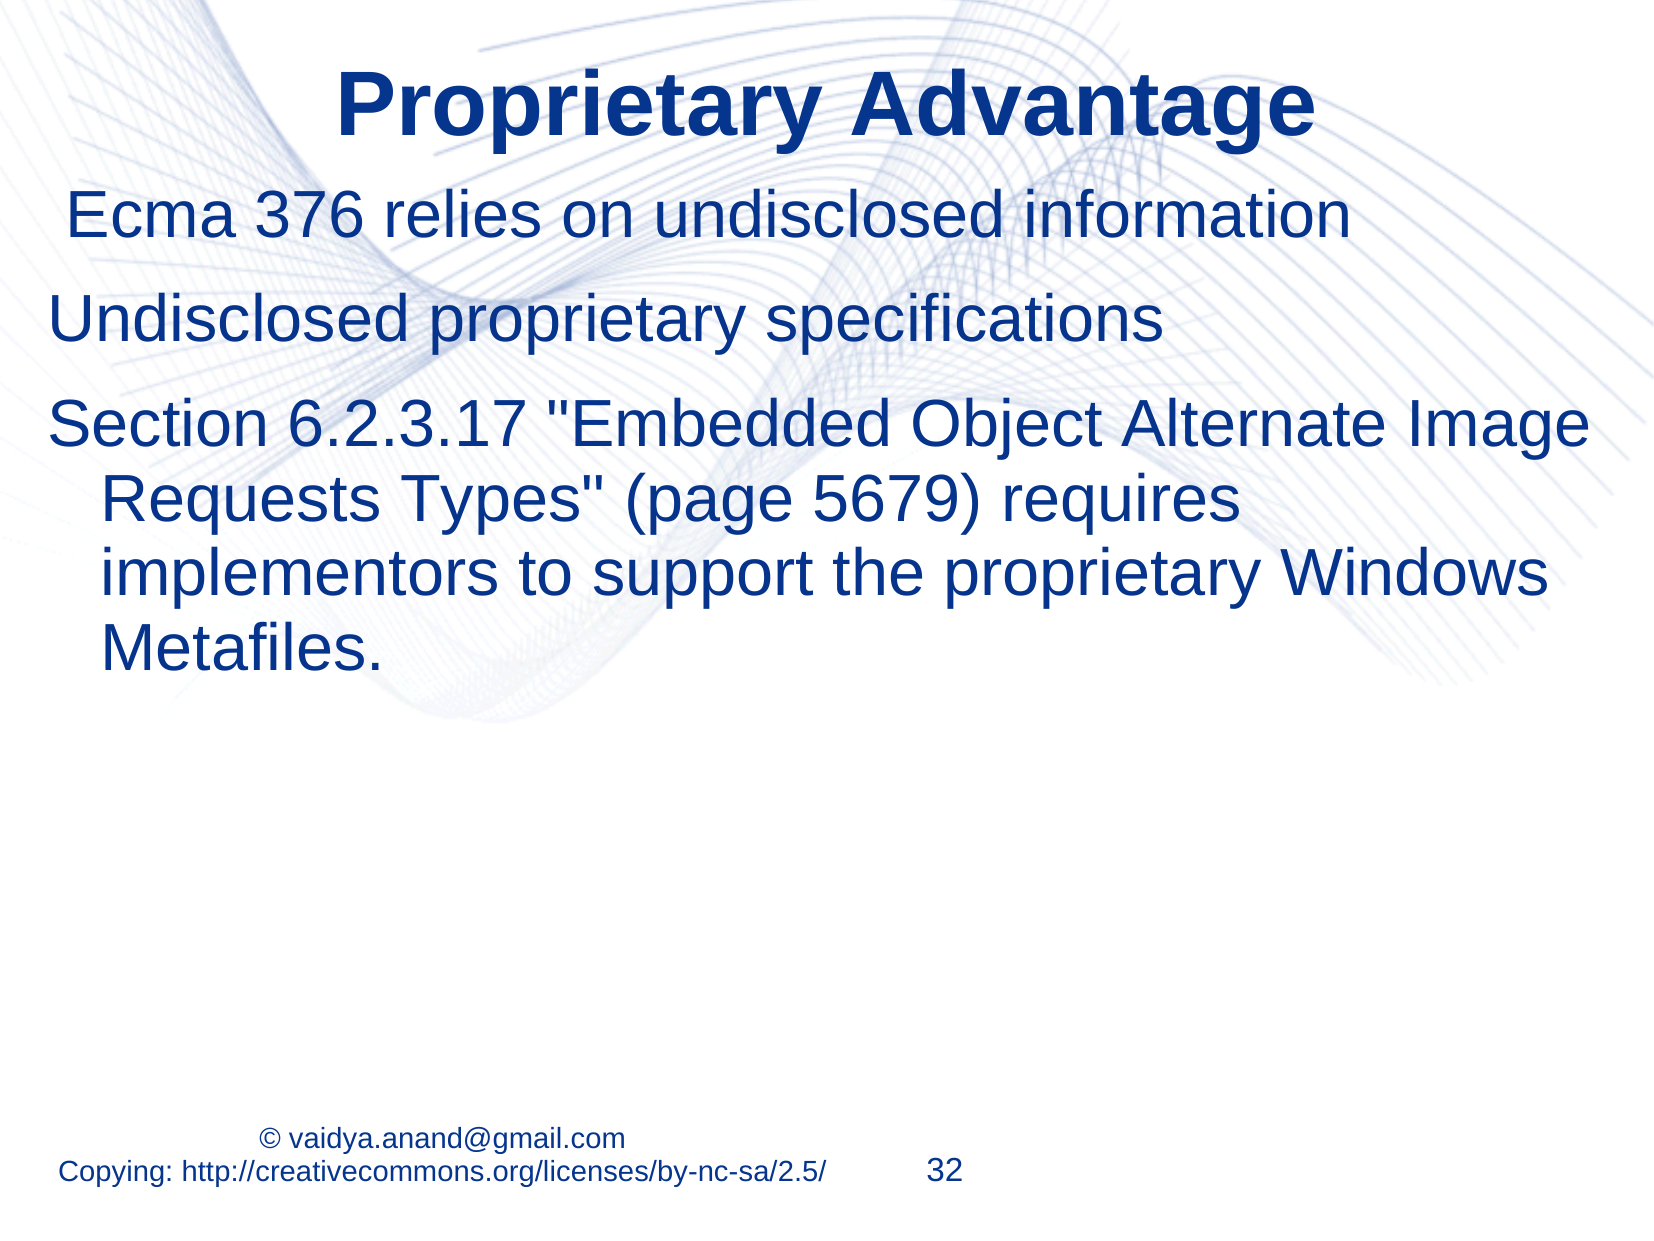

# Proprietary Advantage
 Ecma 376 relies on undisclosed information
Undisclosed proprietary specifications
Section 6.2.3.17 "Embedded Object Alternate Image Requests Types" (page 5679) requires implementors to support the proprietary Windows Metafiles.
http://www.broffice.org
32